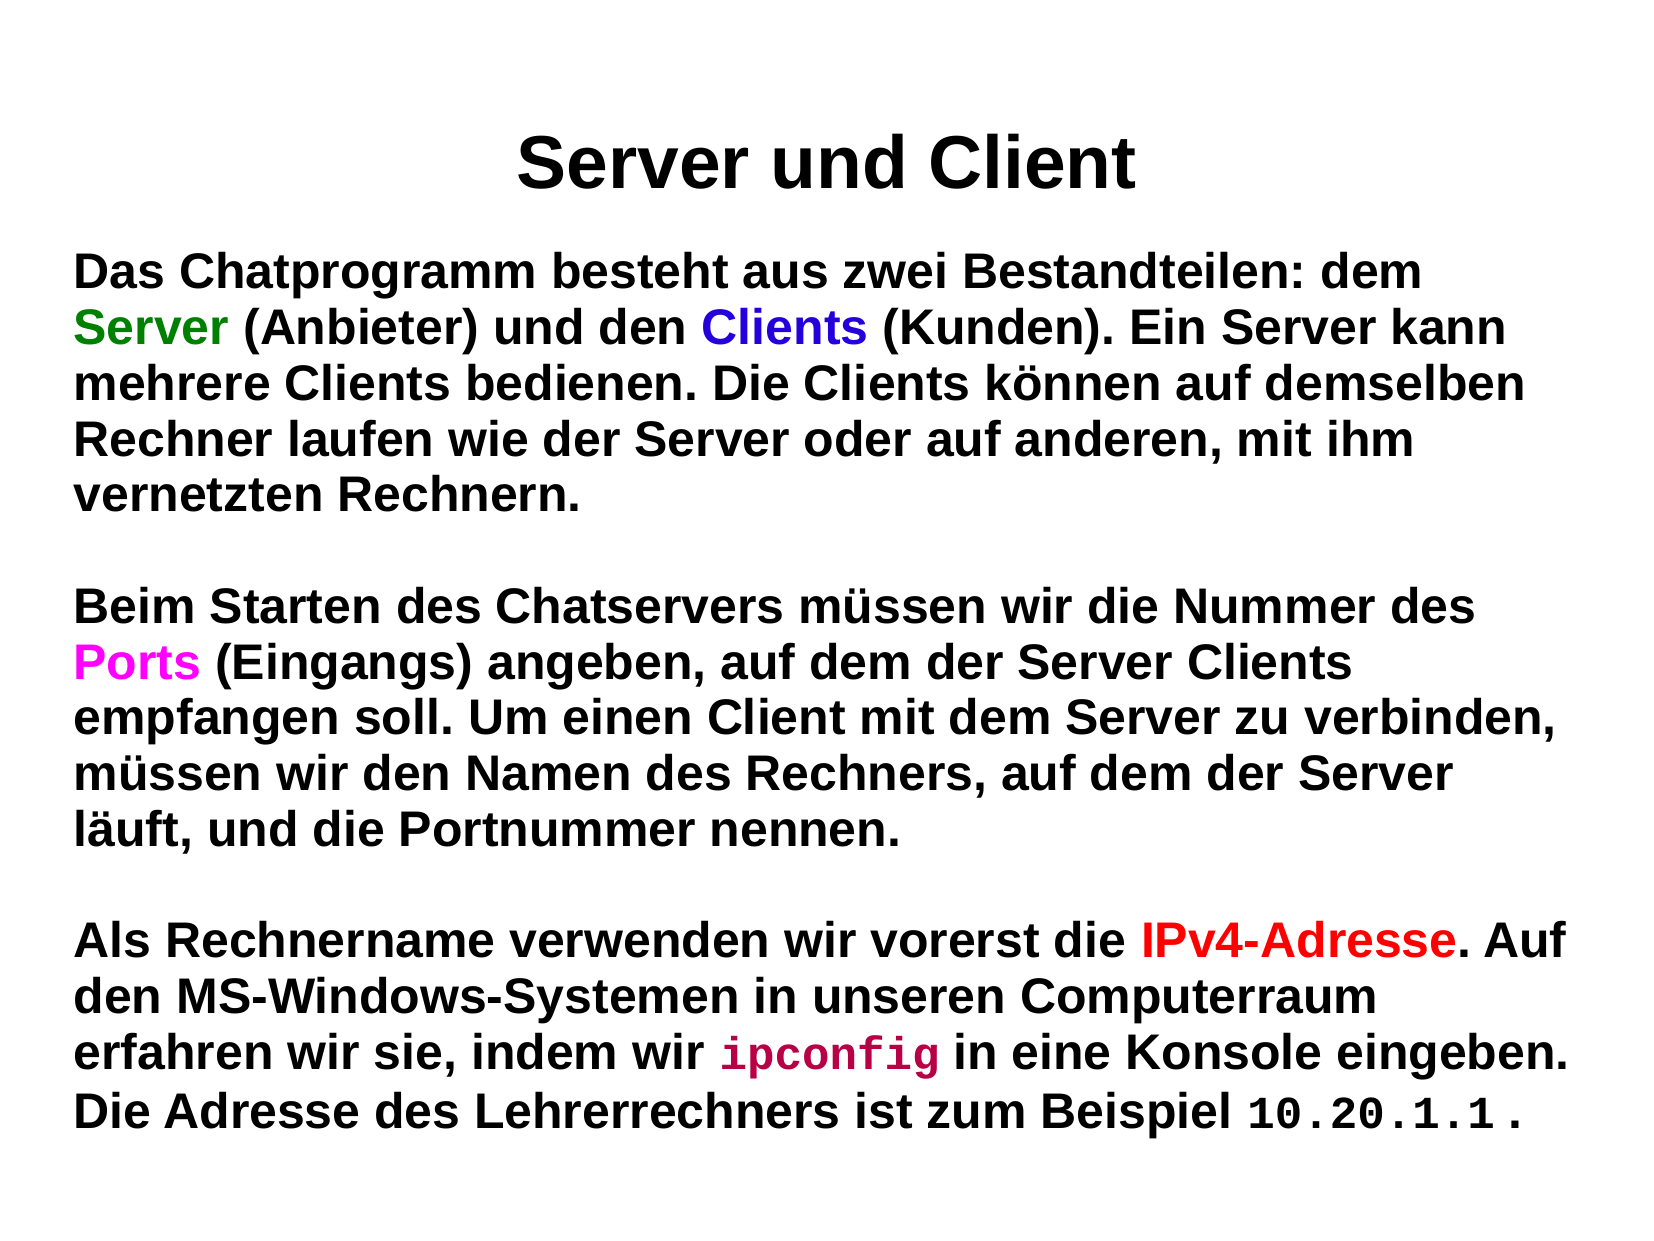

# Server und Client
Das Chatprogramm besteht aus zwei Bestandteilen: dem Server (Anbieter) und den Clients (Kunden). Ein Server kann mehrere Clients bedienen. Die Clients können auf demselben Rechner laufen wie der Server oder auf anderen, mit ihm vernetzten Rechnern.
Beim Starten des Chatservers müssen wir die Nummer des Ports (Eingangs) angeben, auf dem der Server Clients empfangen soll. Um einen Client mit dem Server zu verbinden, müssen wir den Namen des Rechners, auf dem der Server läuft, und die Portnummer nennen.
Als Rechnername verwenden wir vorerst die IPv4-Adresse. Auf den MS-Windows-Systemen in unseren Computerraum erfahren wir sie, indem wir ipconfig in eine Konsole eingeben. Die Adresse des Lehrerrechners ist zum Beispiel 10.20.1.1 .